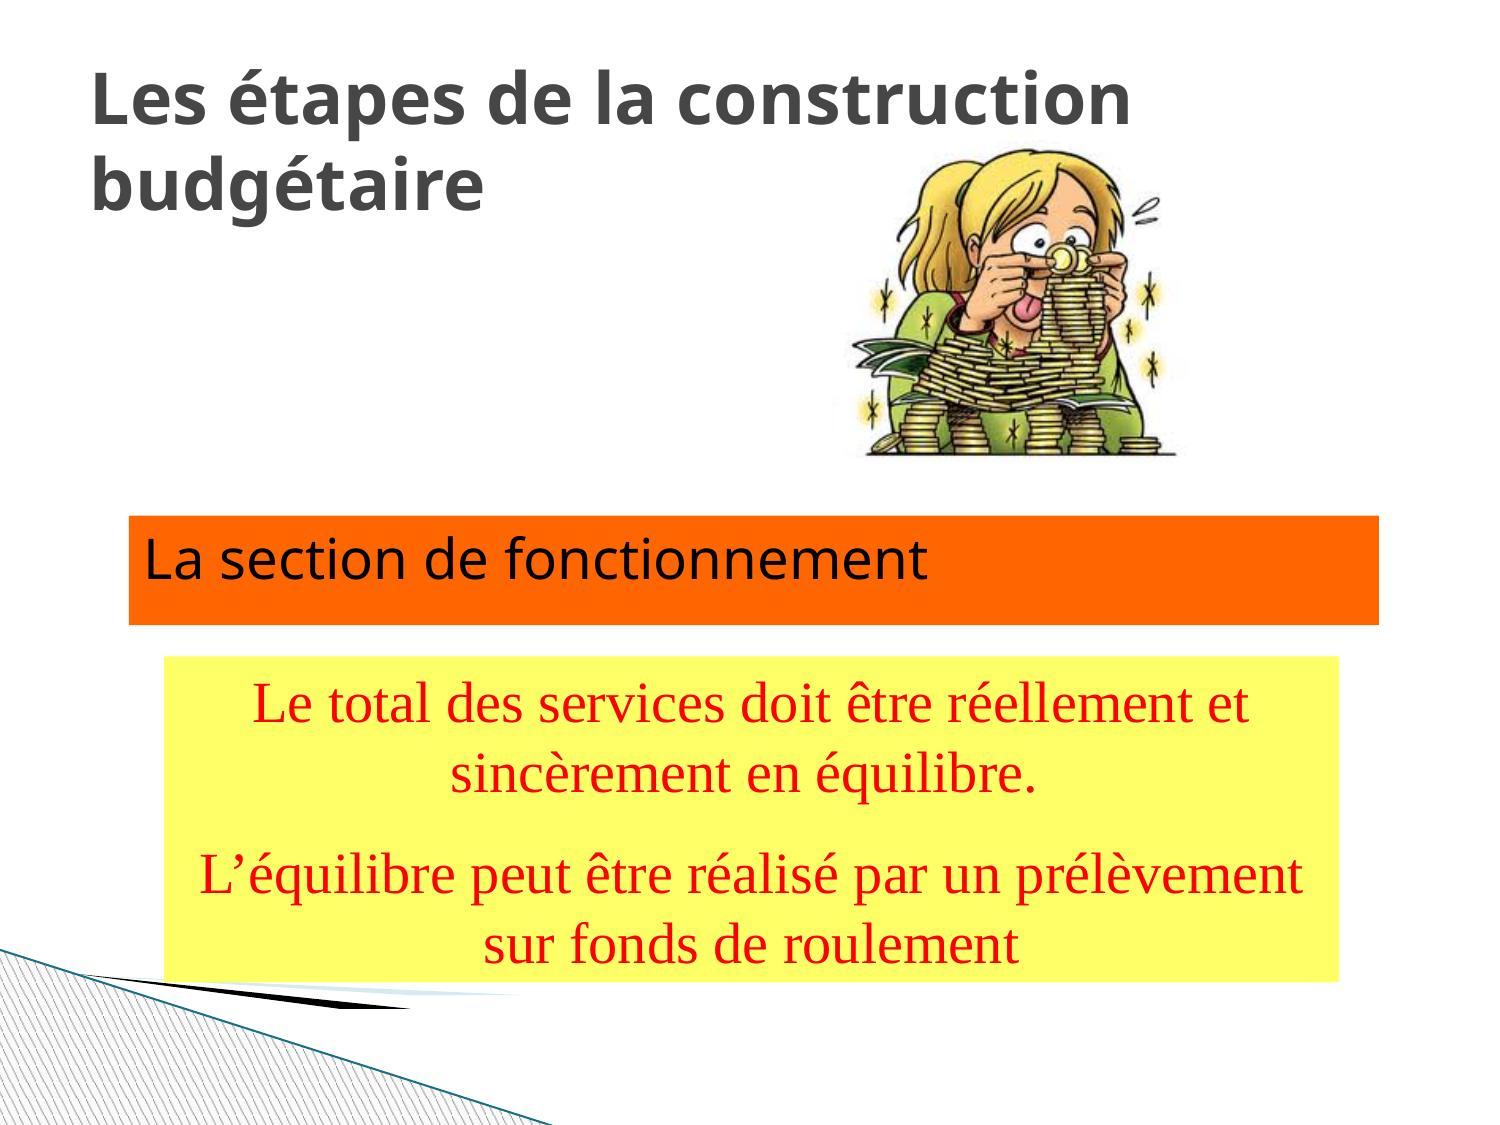

Les étapes de la construction budgétaire
# La section de fonctionnement
Le total des services doit être réellement et sincèrement en équilibre.
L’équilibre peut être réalisé par un prélèvement sur fonds de roulement